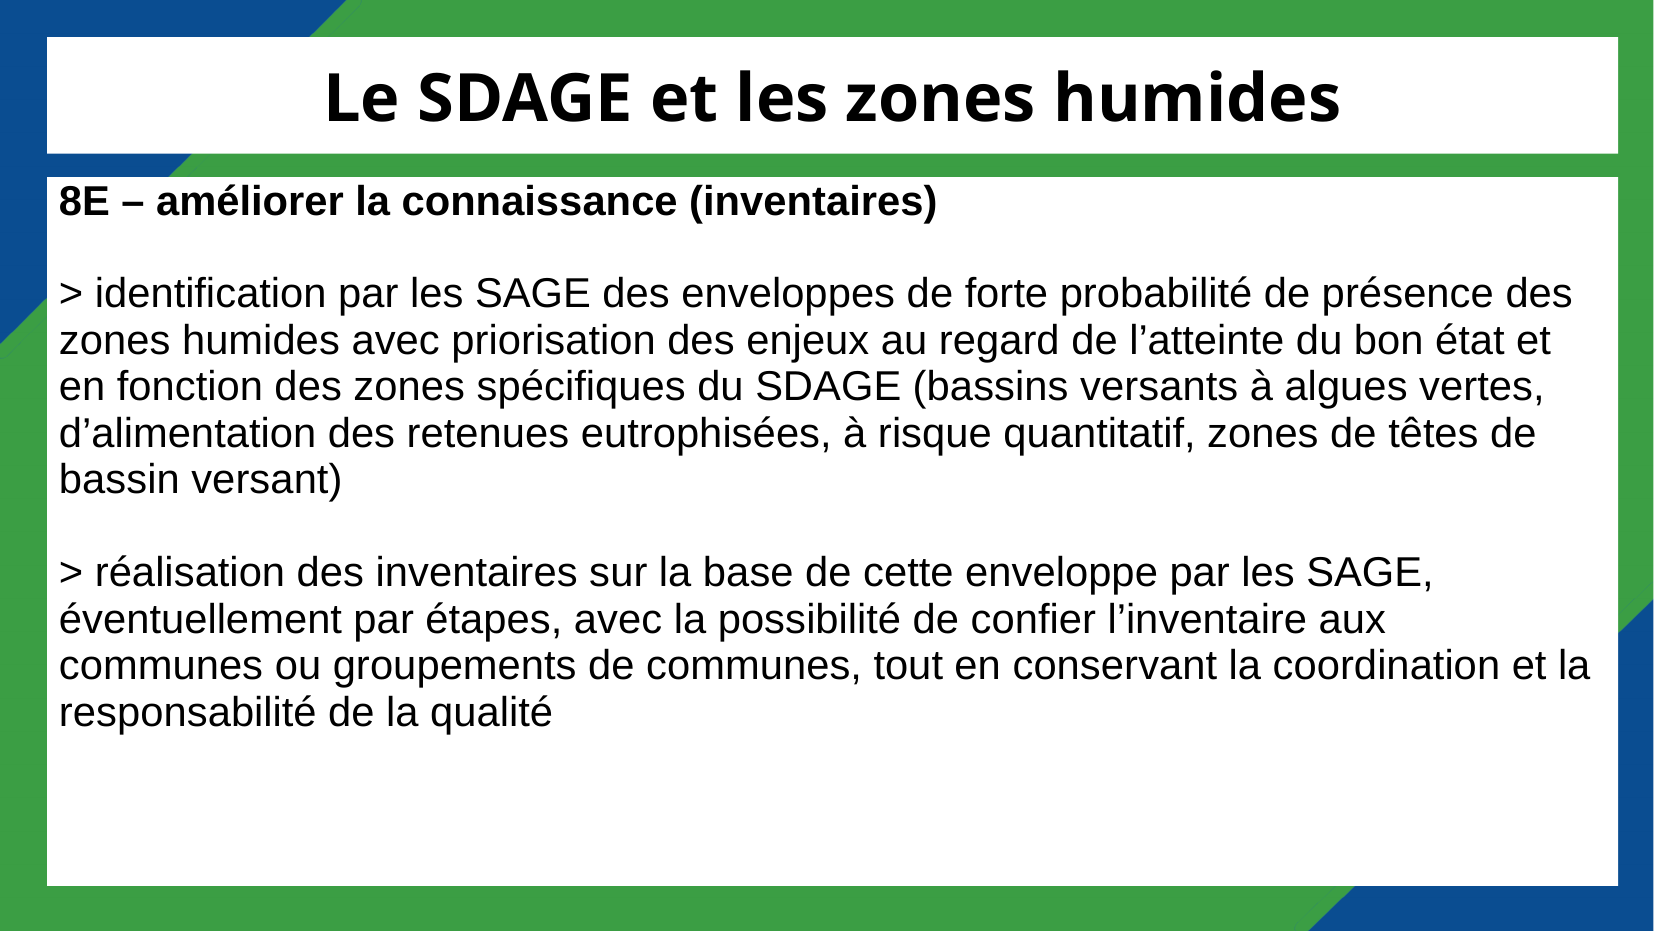

# Le SDAGE et les zones humides
8E – améliorer la connaissance (inventaires)
> identification par les SAGE des enveloppes de forte probabilité de présence des zones humides avec priorisation des enjeux au regard de l’atteinte du bon état et en fonction des zones spécifiques du SDAGE (bassins versants à algues vertes, d’alimentation des retenues eutrophisées, à risque quantitatif, zones de têtes de bassin versant)
> réalisation des inventaires sur la base de cette enveloppe par les SAGE, éventuellement par étapes, avec la possibilité de confier l’inventaire aux communes ou groupements de communes, tout en conservant la coordination et la responsabilité de la qualité